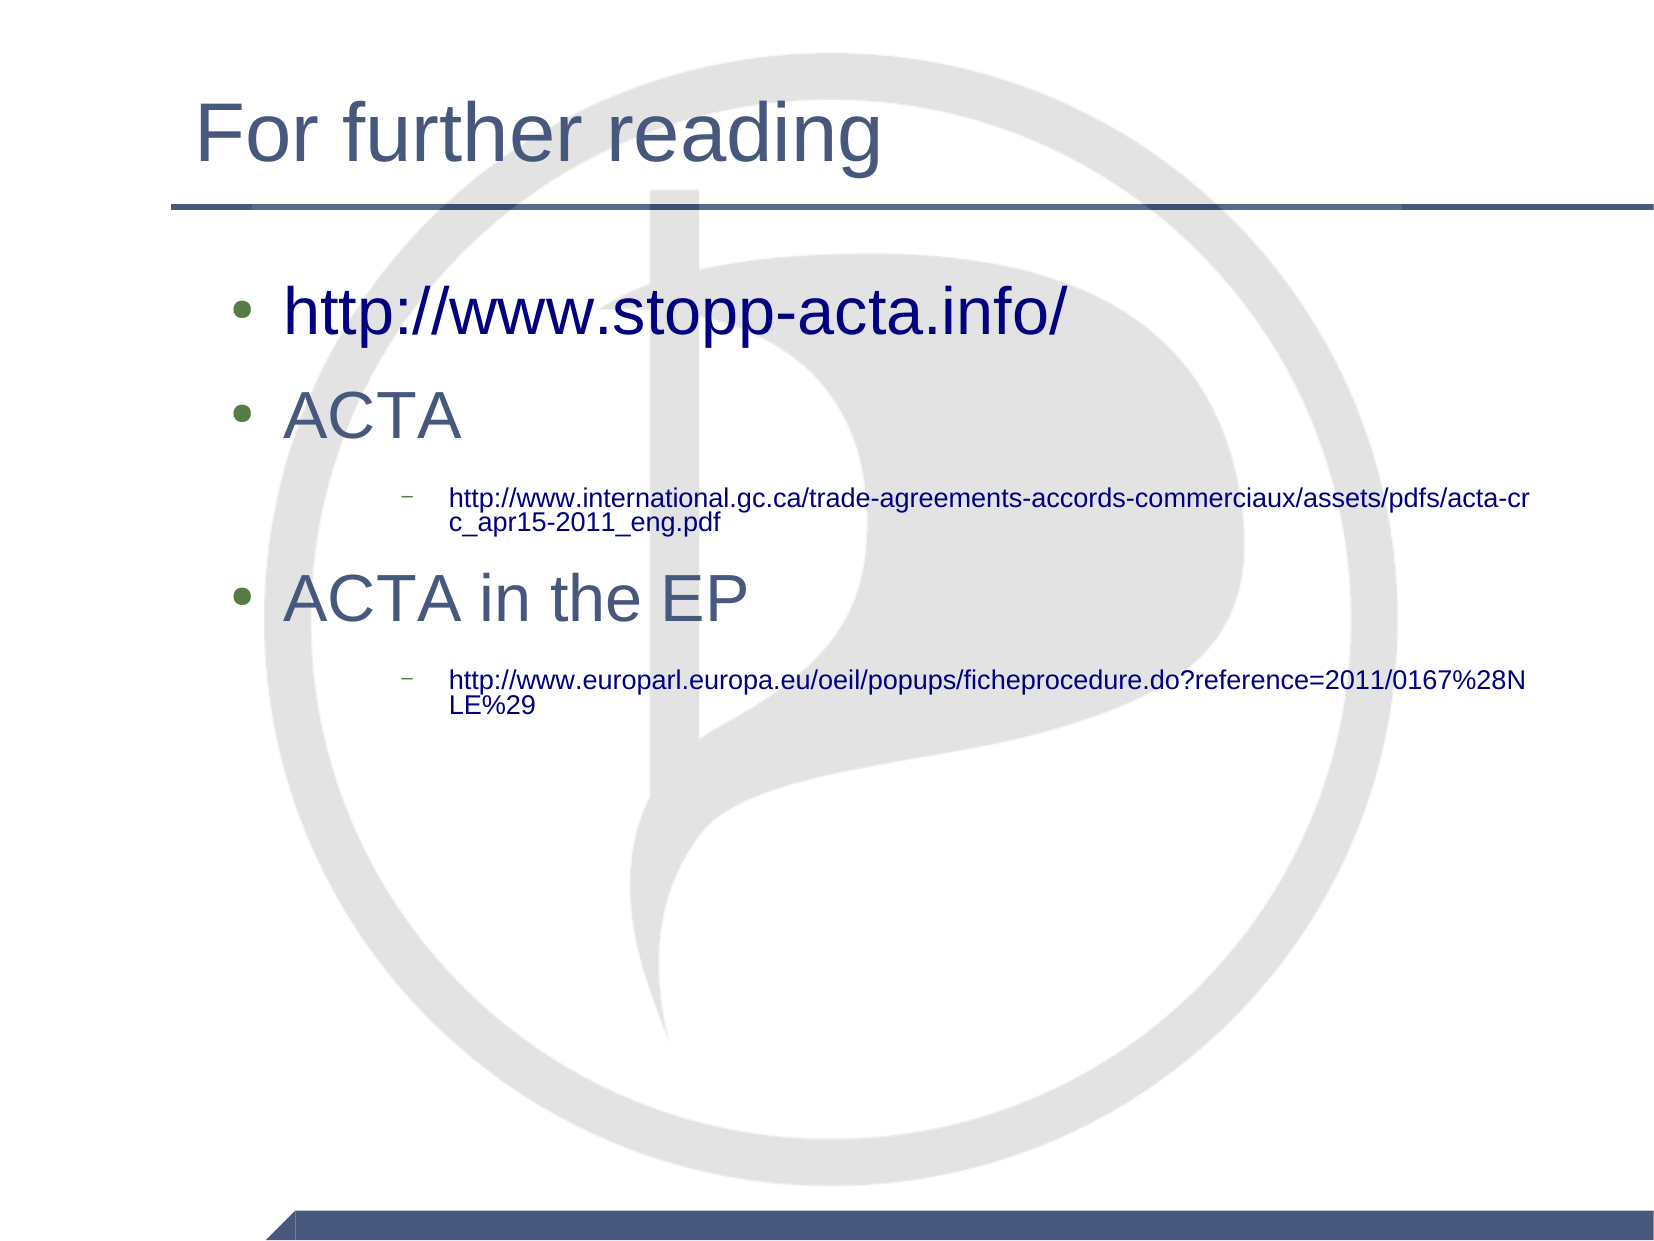

# For further reading
http://www.stopp-acta.info/
ACTA
http://www.international.gc.ca/trade-agreements-accords-commerciaux/assets/pdfs/acta-crc_apr15-2011_eng.pdf
ACTA in the EP
http://www.europarl.europa.eu/oeil/popups/ficheprocedure.do?reference=2011/0167%28NLE%29